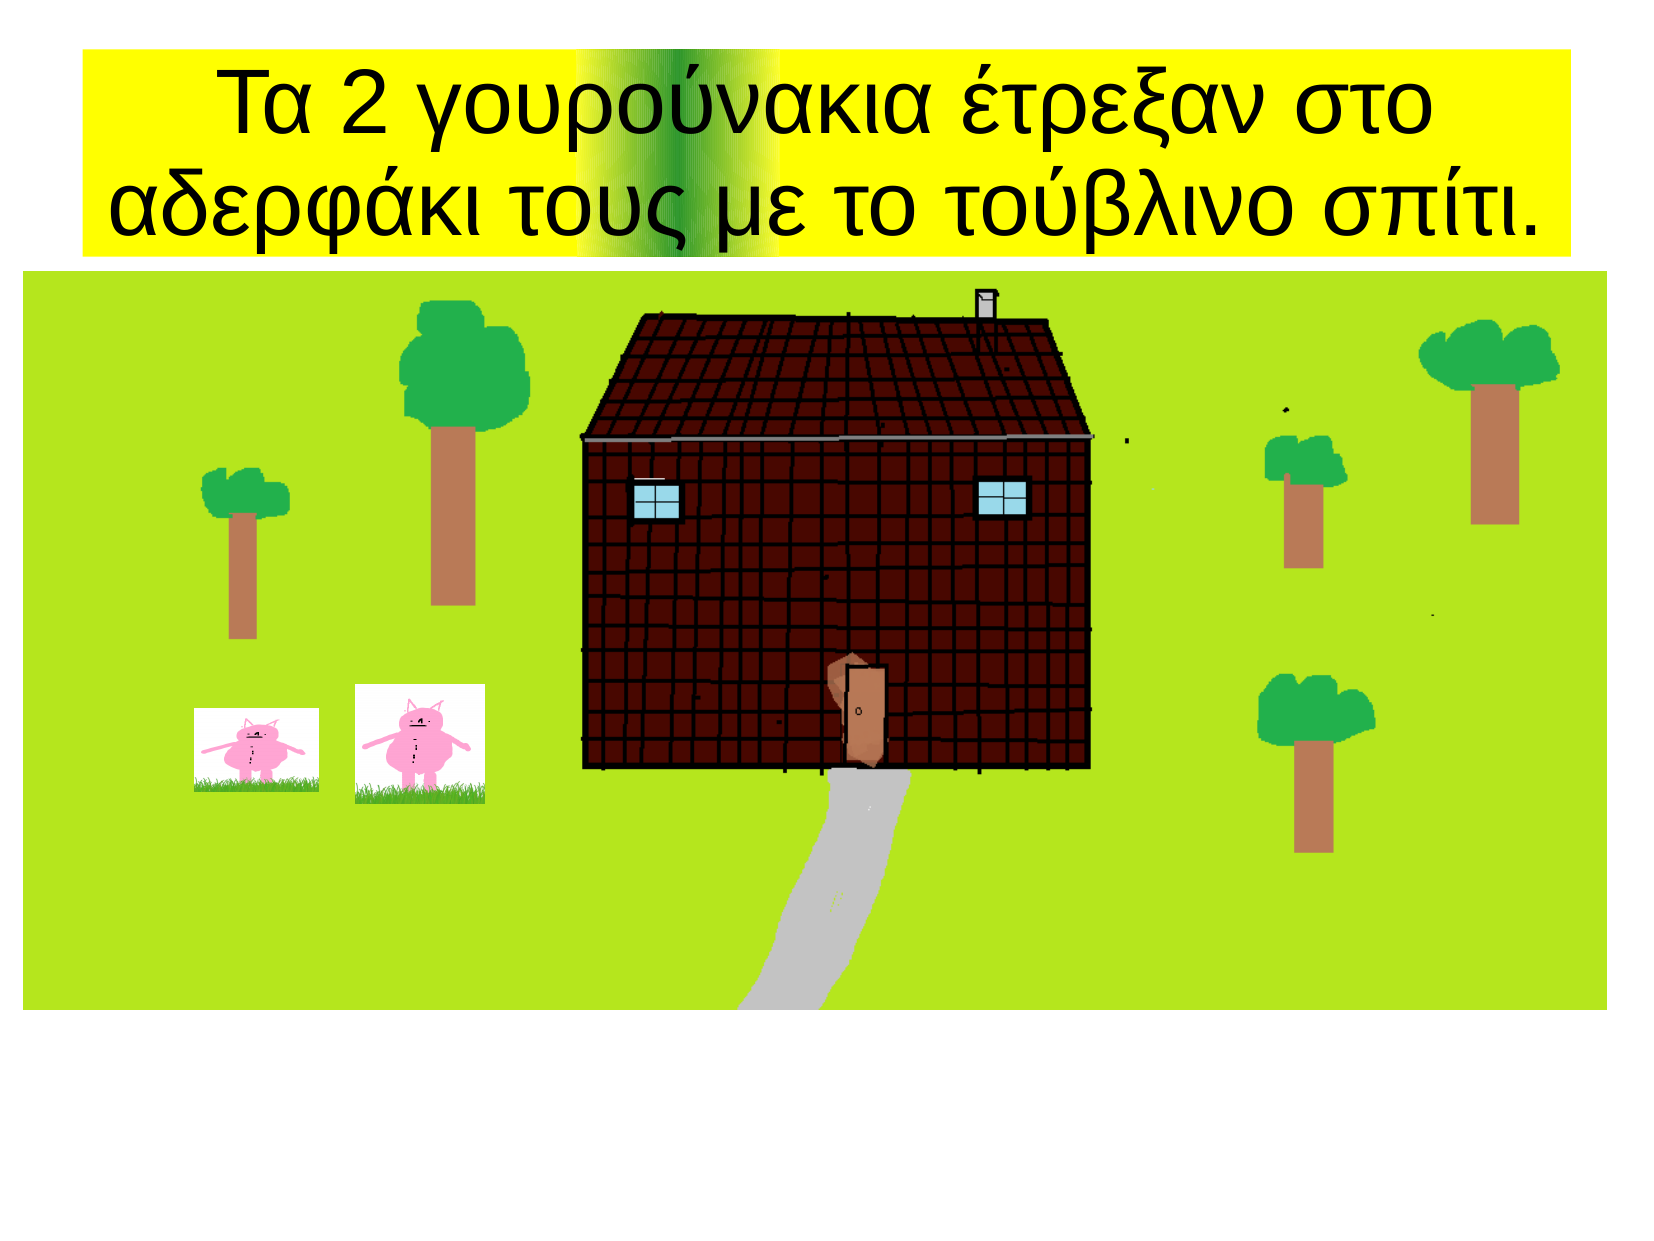

# Τα 2 γουρούνακια έτρεξαν στο αδερφάκι τους με το τούβλινο σπίτι.